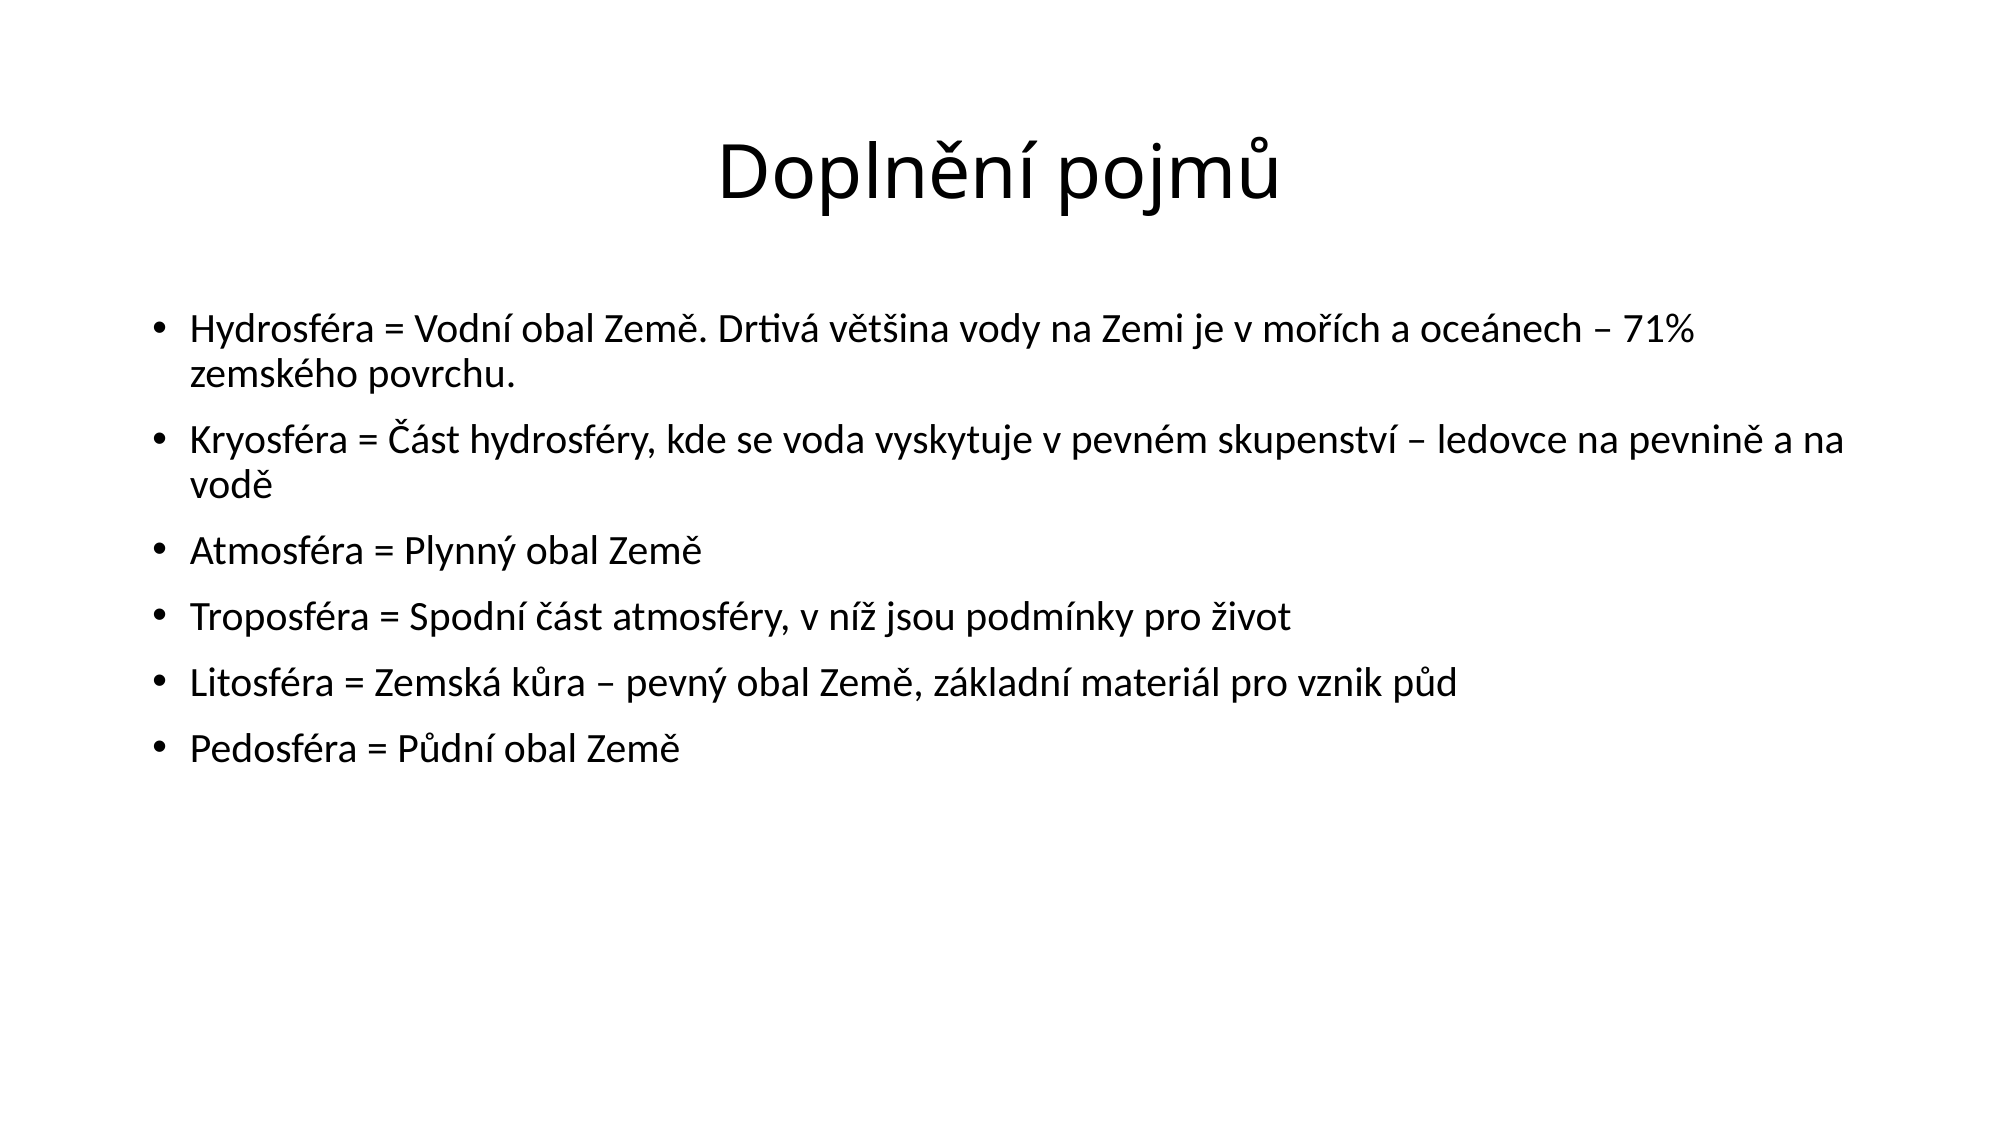

# Doplnění pojmů
Hydrosféra = Vodní obal Země. Drtivá většina vody na Zemi je v mořích a oceánech – 71% zemského povrchu.
Kryosféra = Část hydrosféry, kde se voda vyskytuje v pevném skupenství – ledovce na pevnině a na vodě
Atmosféra = Plynný obal Země
Troposféra = Spodní část atmosféry, v níž jsou podmínky pro život
Litosféra = Zemská kůra – pevný obal Země, základní materiál pro vznik půd
Pedosféra = Půdní obal Země